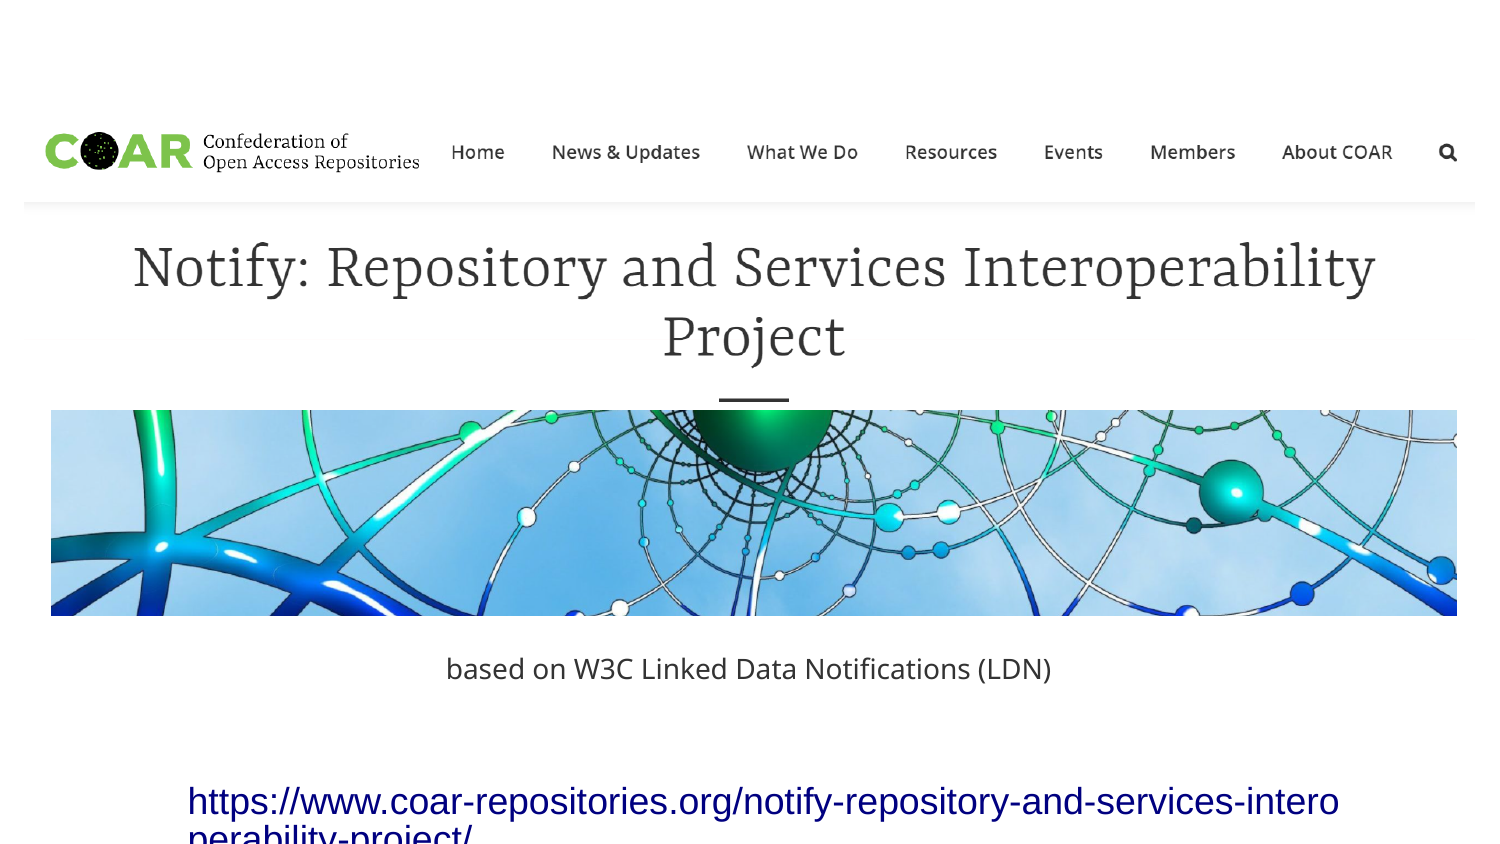

based on W3C Linked Data Notifications (LDN)
https://www.coar-repositories.org/notify-repository-and-services-interoperability-project/